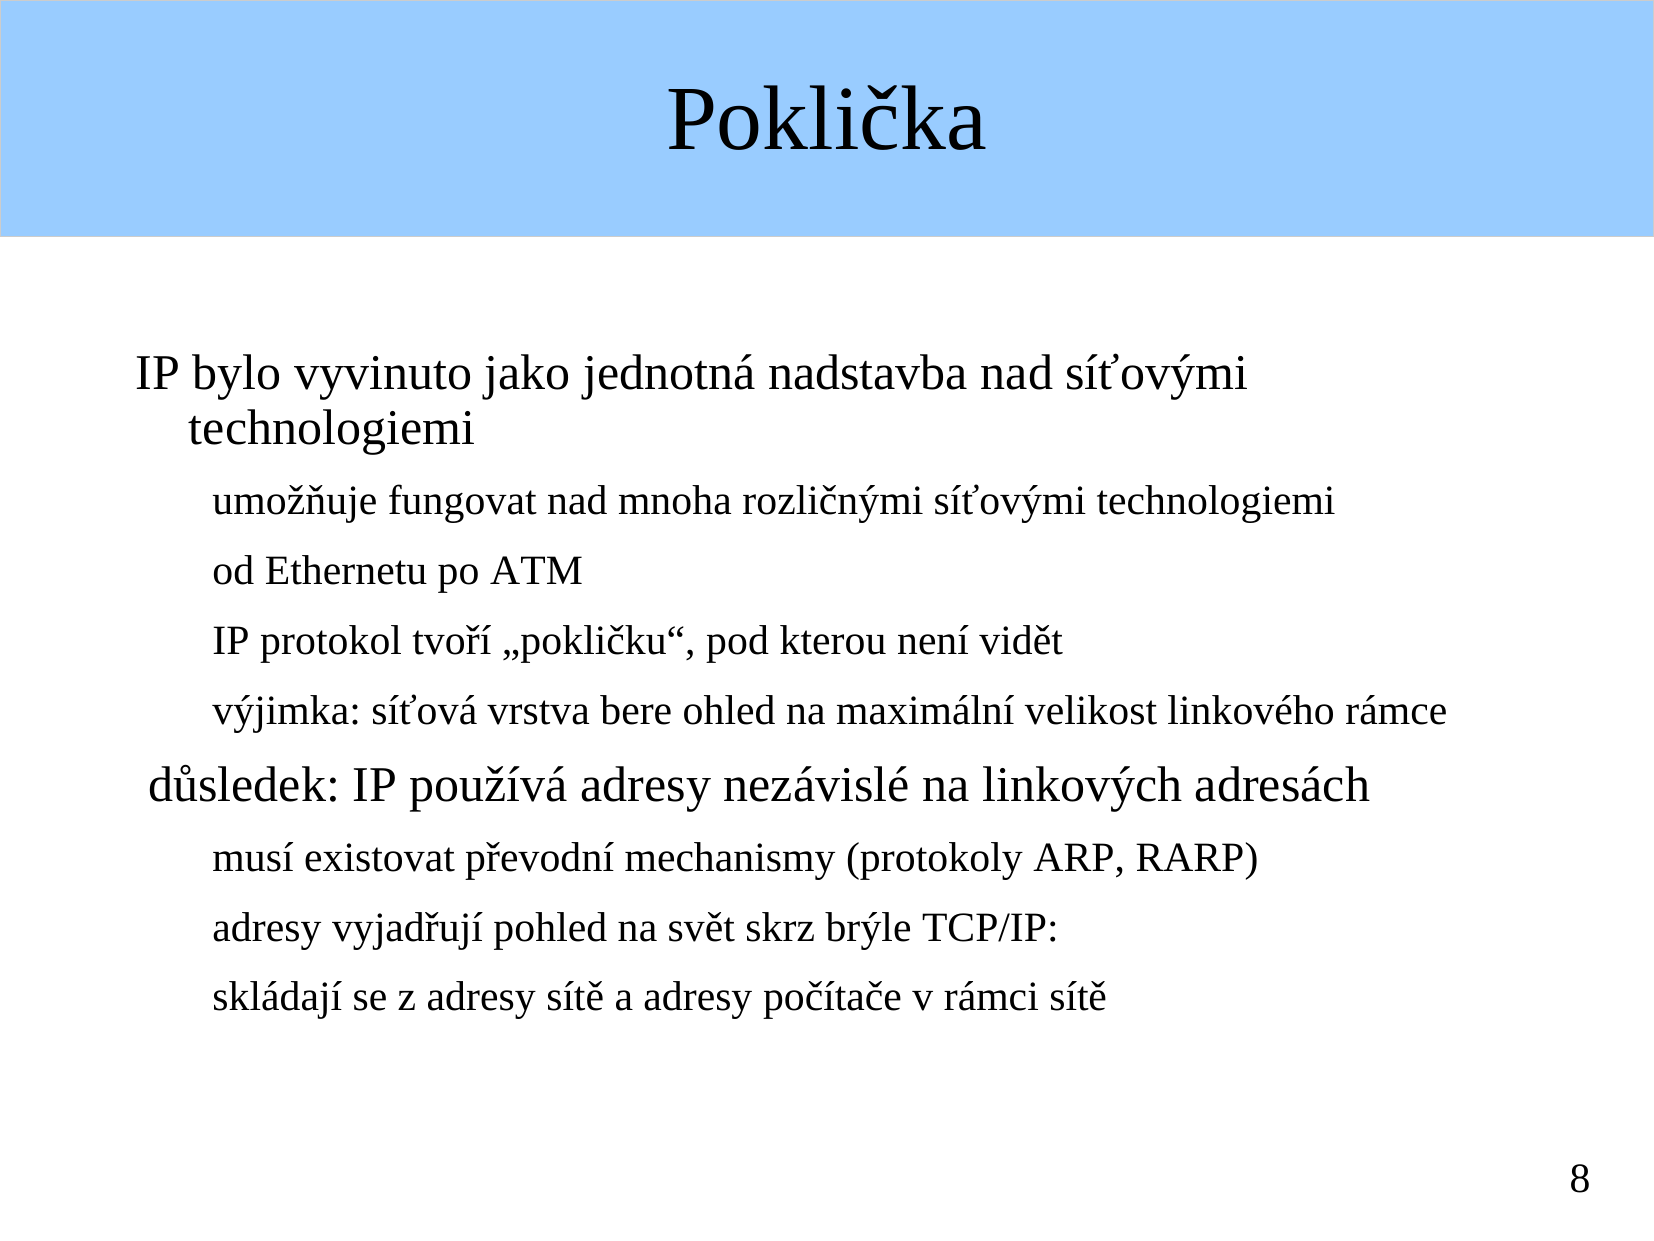

# Poklička
IP bylo vyvinuto jako jednotná nadstavba nad síťovými technologiemi
umožňuje fungovat nad mnoha rozličnými síťovými technologiemi
od Ethernetu po ATM
IP protokol tvoří „pokličku“, pod kterou není vidět
výjimka: síťová vrstva bere ohled na maximální velikost linkového rámce
 důsledek: IP používá adresy nezávislé na linkových adresách
musí existovat převodní mechanismy (protokoly ARP, RARP)
adresy vyjadřují pohled na svět skrz brýle TCP/IP:
skládají se z adresy sítě a adresy počítače v rámci sítě